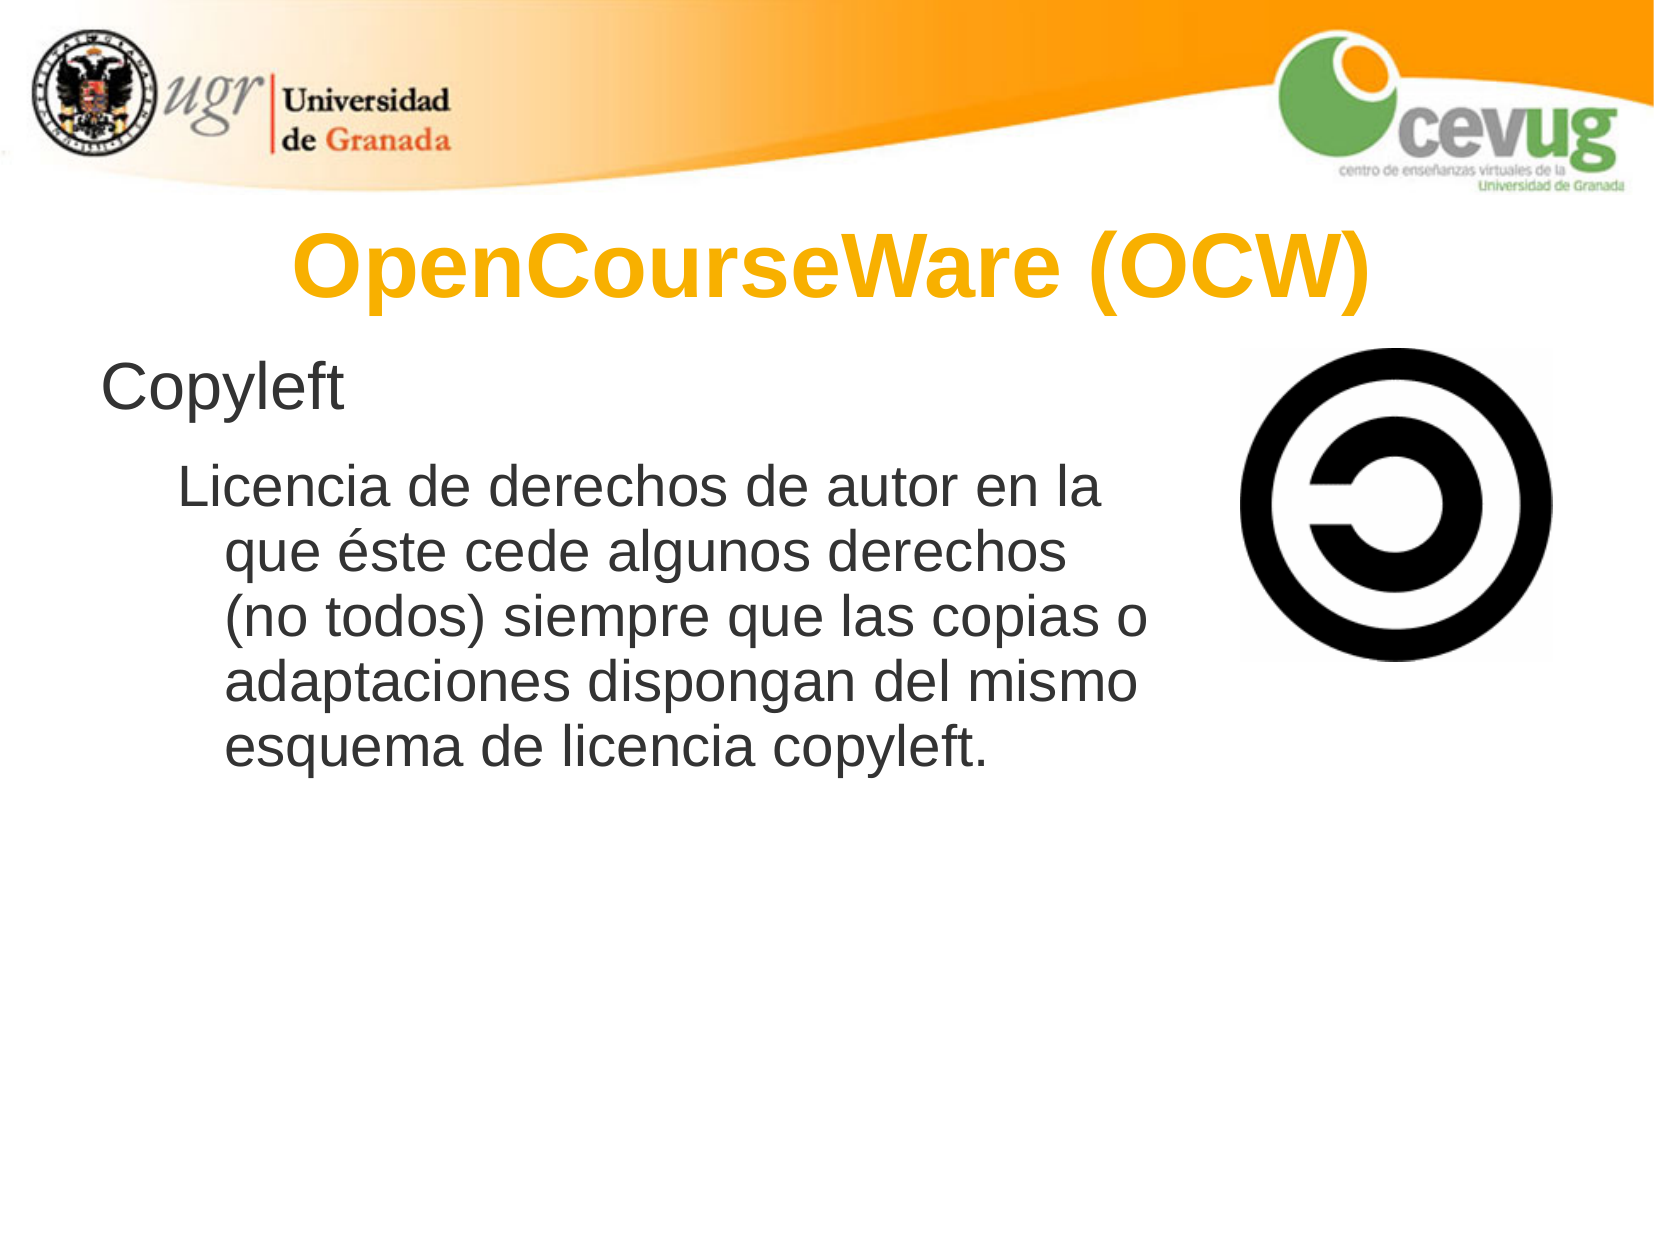

# OpenCourseWare (OCW)
Copyleft
Licencia de derechos de autor en la que éste cede algunos derechos (no todos) siempre que las copias o adaptaciones dispongan del mismo esquema de licencia copyleft.